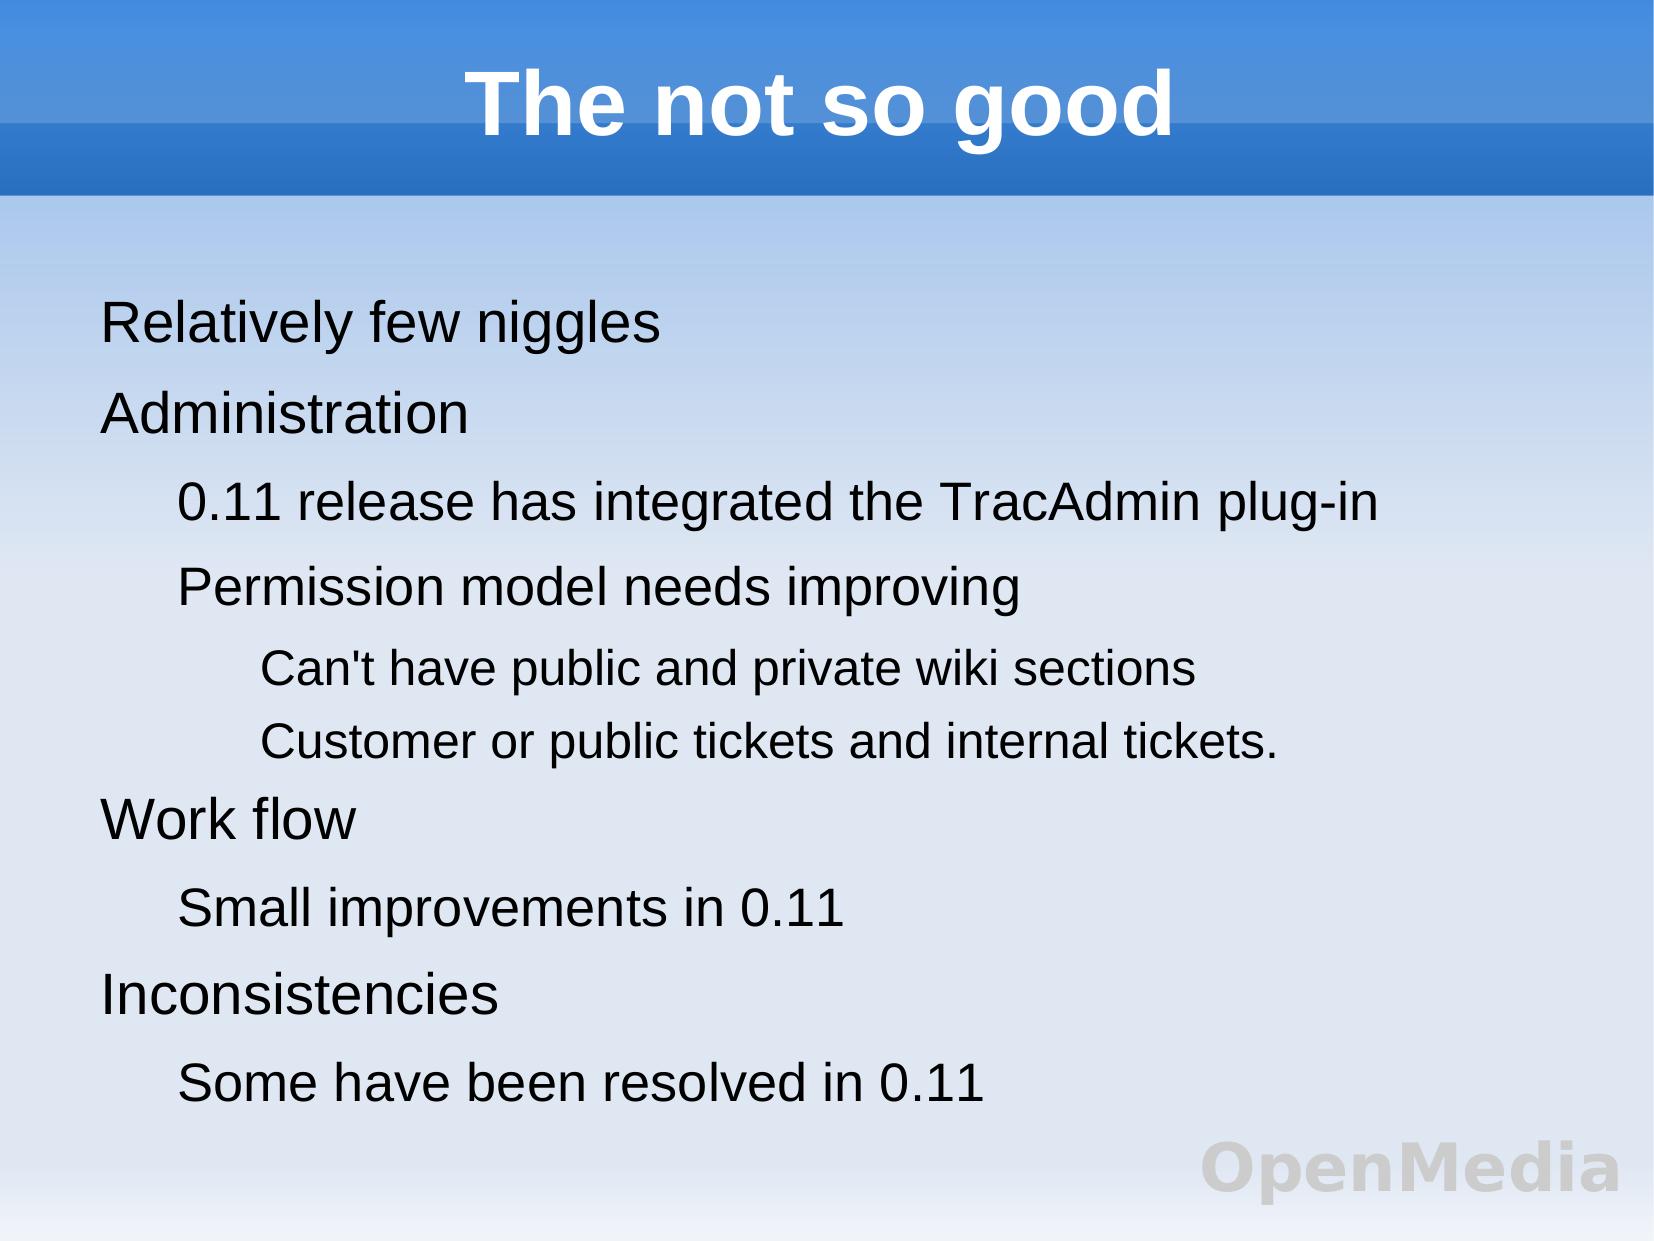

# The not so good
Relatively few niggles
Administration
0.11 release has integrated the TracAdmin plug-in
Permission model needs improving
Can't have public and private wiki sections
Customer or public tickets and internal tickets.
Work flow
Small improvements in 0.11
Inconsistencies
Some have been resolved in 0.11
38